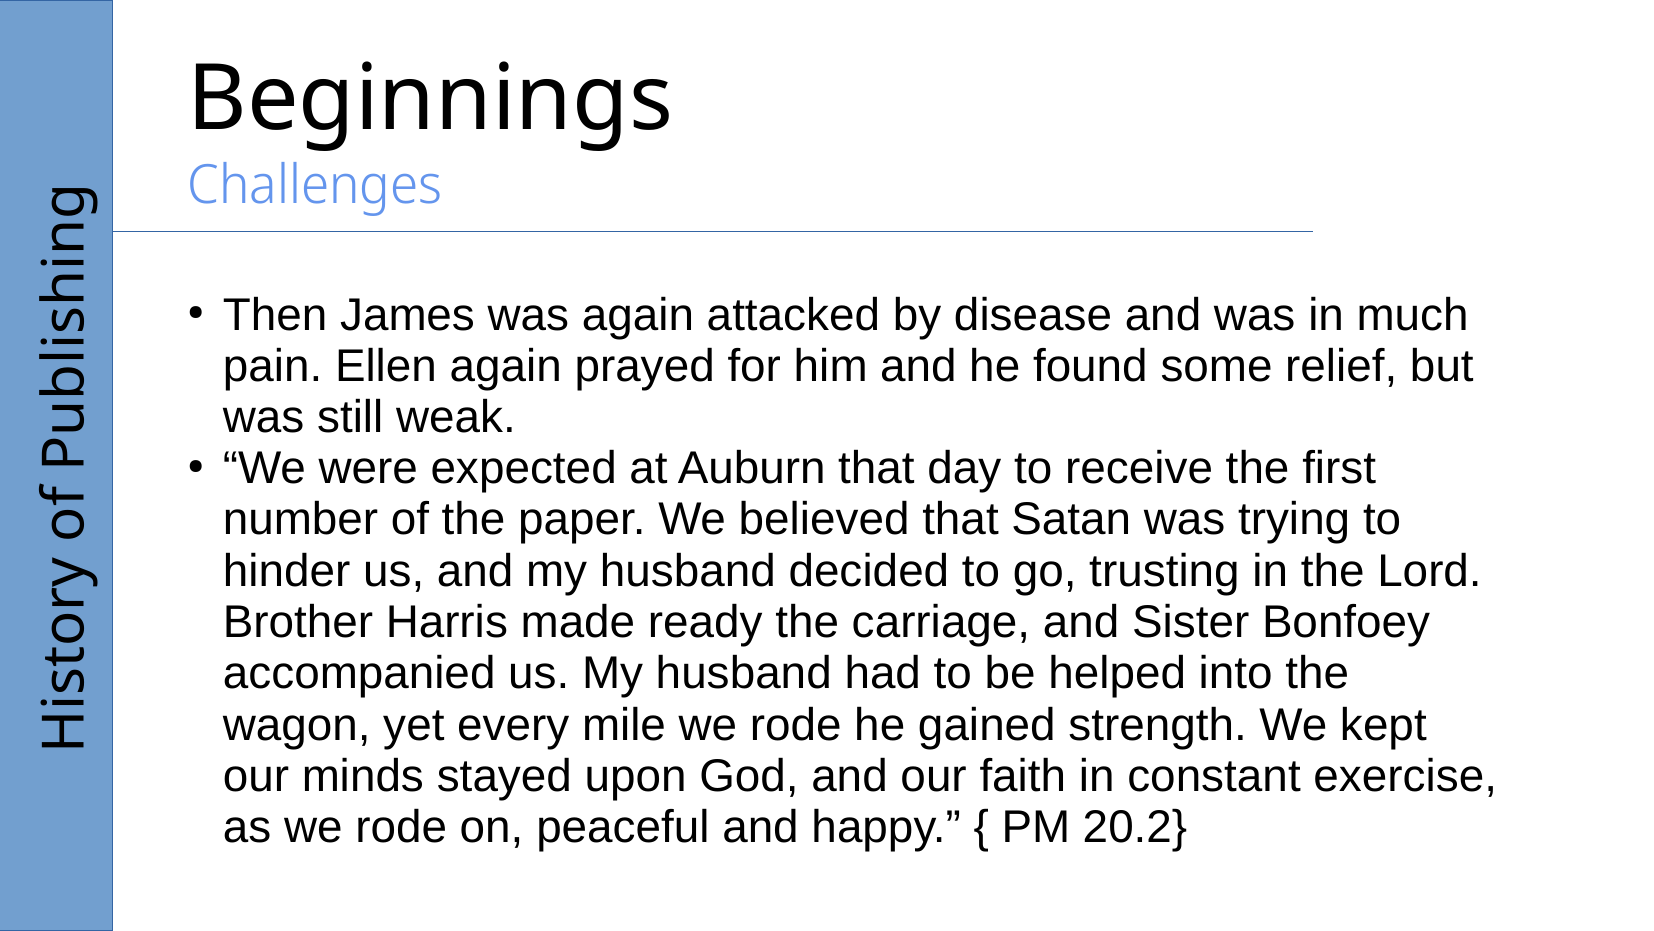

# Beginnings
Challenges
Then James was again attacked by disease and was in much pain. Ellen again prayed for him and he found some relief, but was still weak.
“We were expected at Auburn that day to receive the first number of the paper. We believed that Satan was trying to hinder us, and my husband decided to go, trusting in the Lord. Brother Harris made ready the carriage, and Sister Bonfoey accompanied us. My husband had to be helped into the wagon, yet every mile we rode he gained strength. We kept our minds stayed upon God, and our faith in constant exercise, as we rode on, peaceful and happy.” { PM 20.2}
History of Publishing